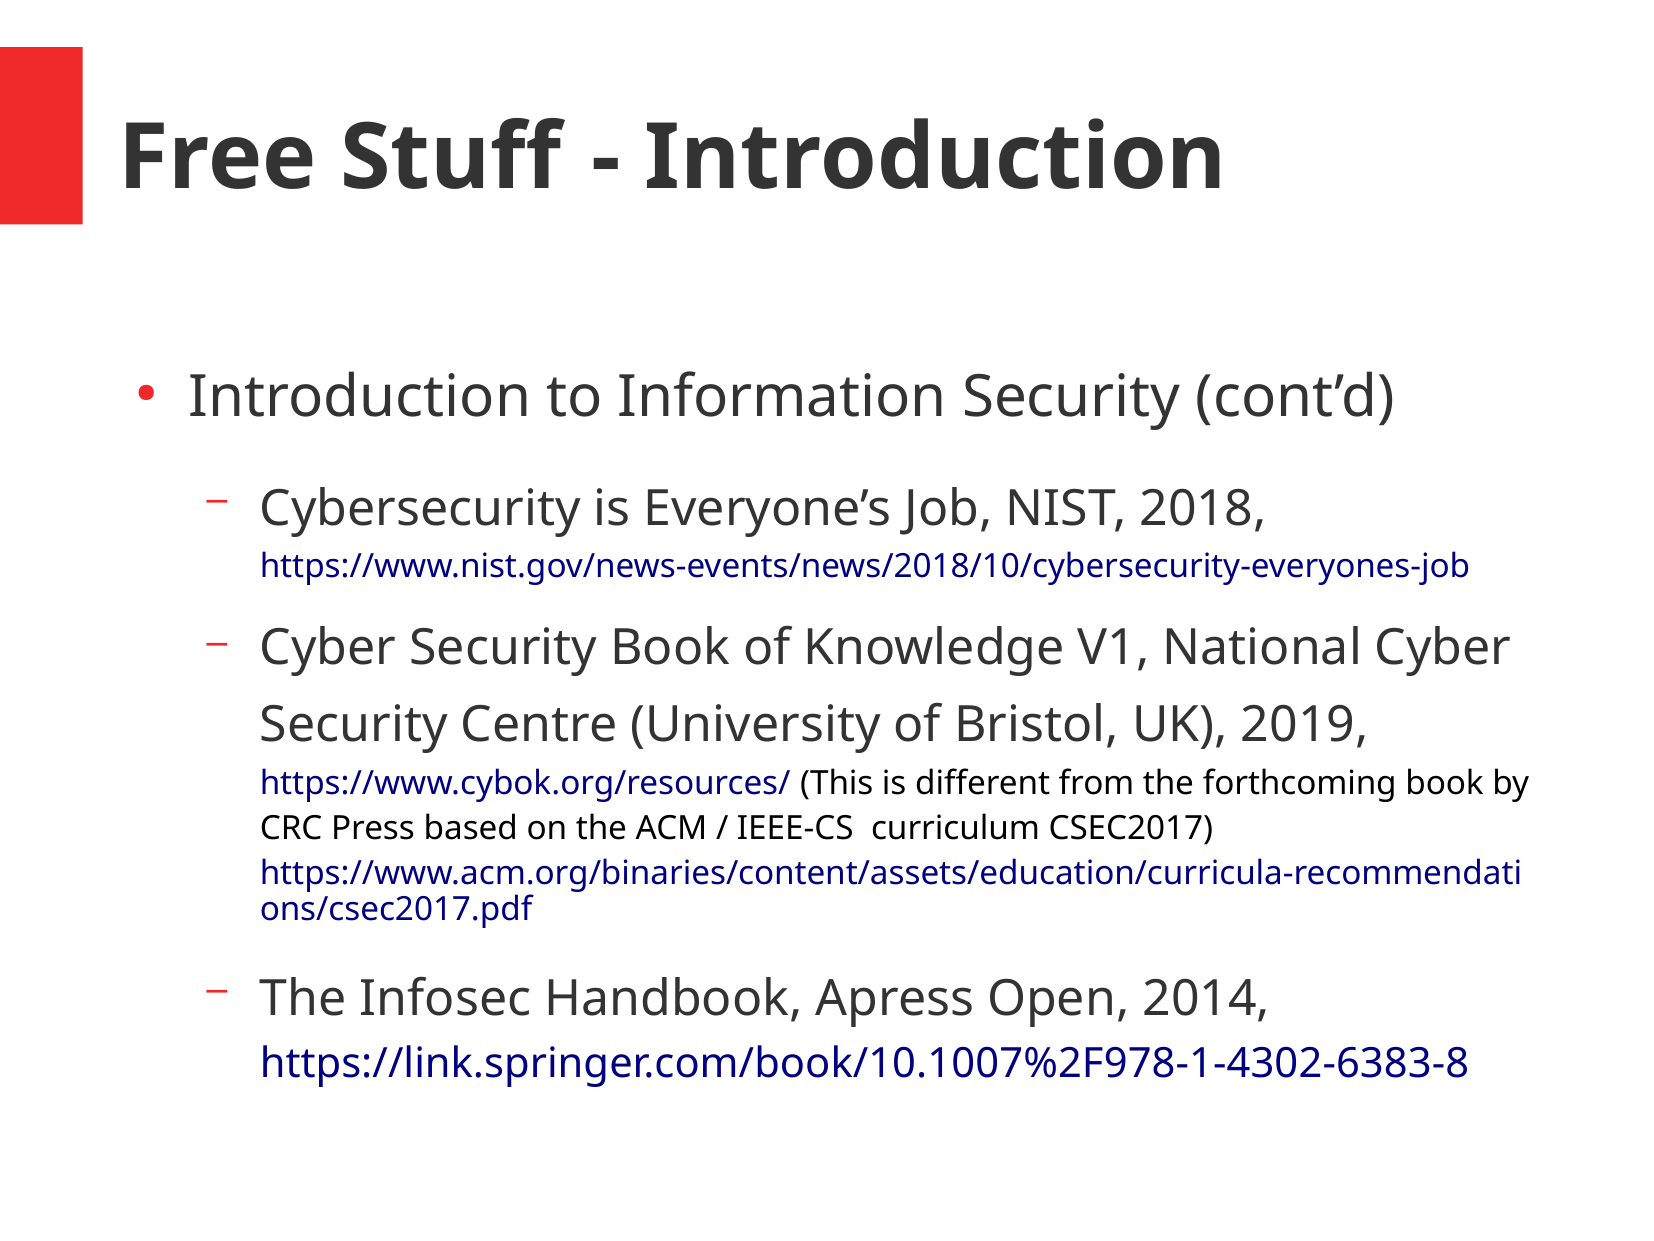

# Free Stuff	 - Introduction
Introduction to Information Security (cont’d)
Cybersecurity is Everyone’s Job, NIST, 2018, https://www.nist.gov/news-events/news/2018/10/cybersecurity-everyones-job
Cyber Security Book of Knowledge V1, National Cyber Security Centre (University of Bristol, UK), 2019, https://www.cybok.org/resources/ (This is different from the forthcoming book by CRC Press based on the ACM / IEEE-CS curriculum CSEC2017) https://www.acm.org/binaries/content/assets/education/curricula-recommendations/csec2017.pdf
The Infosec Handbook, Apress Open, 2014, https://link.springer.com/book/10.1007%2F978-1-4302-6383-8